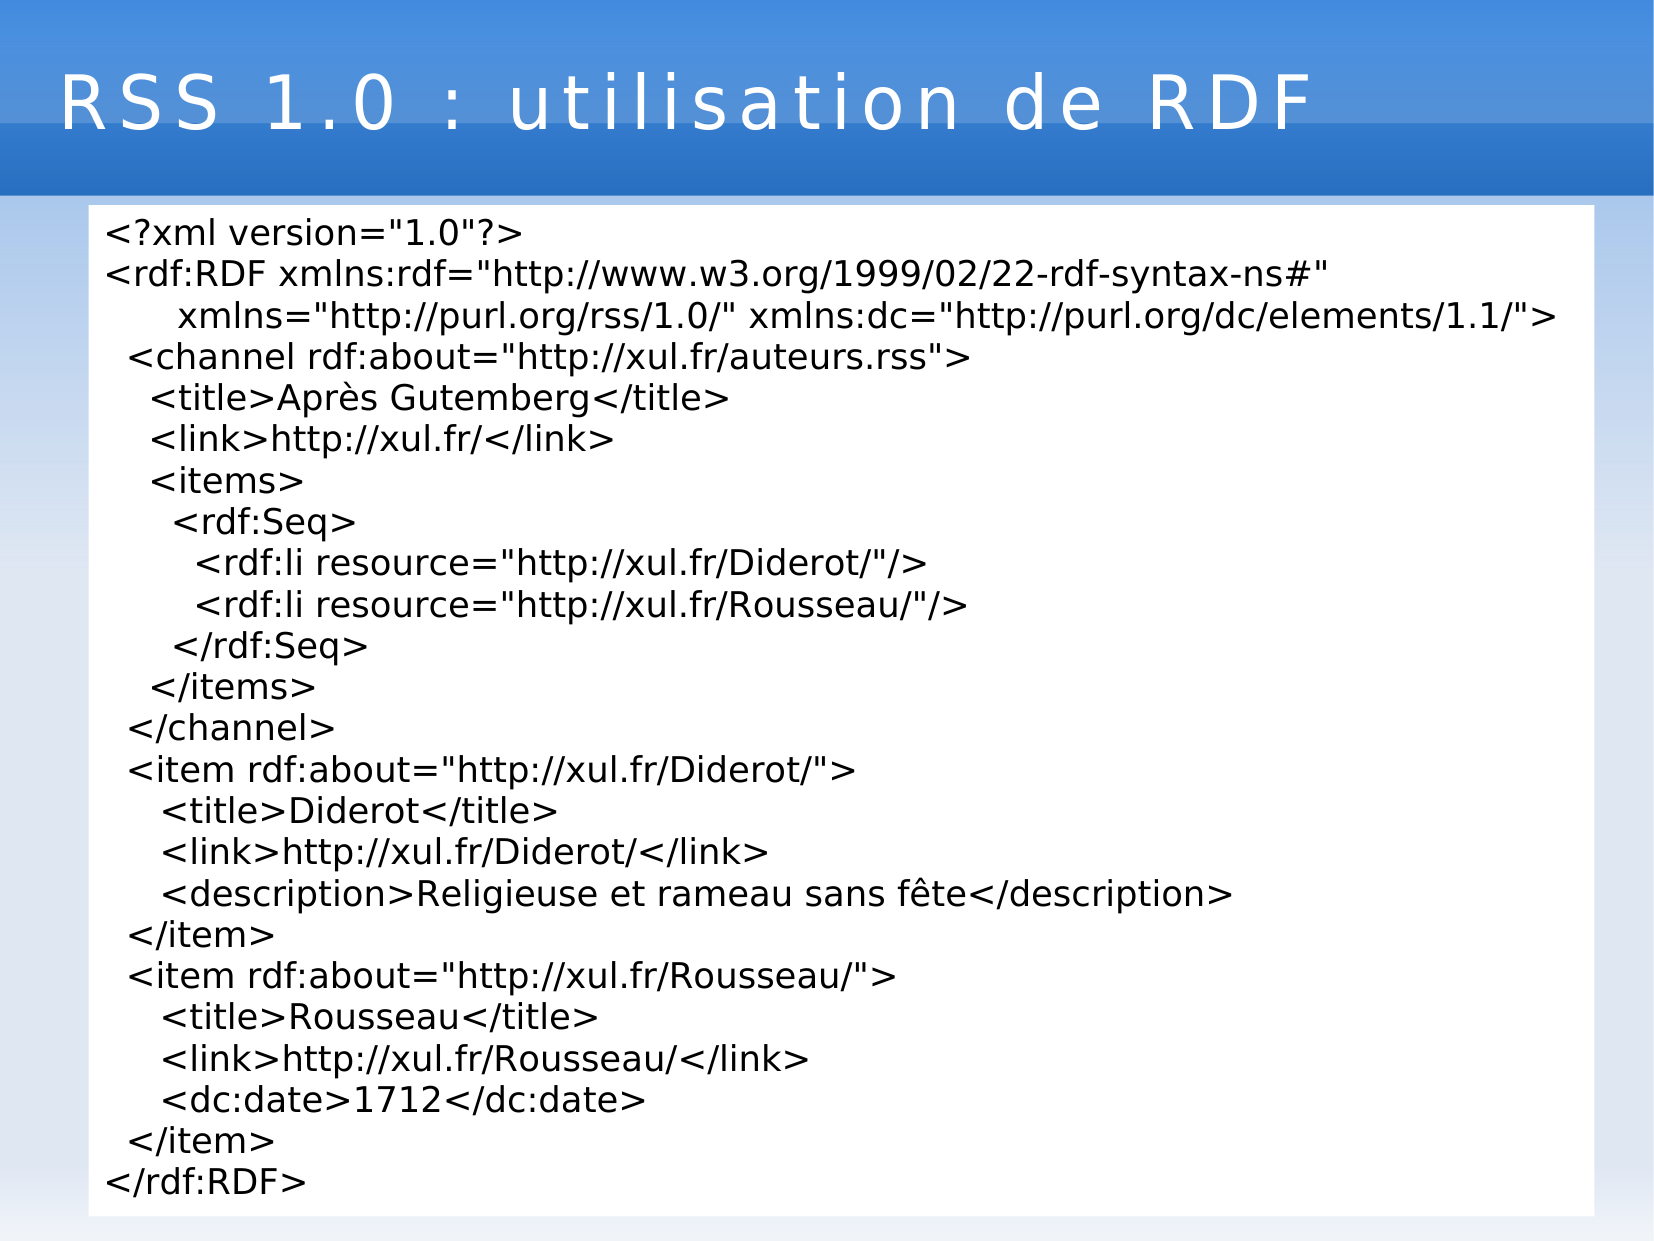

# RSS 1.0 : utilisation de RDF
<?xml version="1.0"?>
<rdf:RDF xmlns:rdf="http://www.w3.org/1999/02/22-rdf-syntax-ns#"
	xmlns="http://purl.org/rss/1.0/" xmlns:dc="http://purl.org/dc/elements/1.1/">
 <channel rdf:about="http://xul.fr/auteurs.rss">
 <title>Après Gutemberg</title>
 <link>http://xul.fr/</link>
 <items>
 <rdf:Seq>
 <rdf:li resource="http://xul.fr/Diderot/"/>
 <rdf:li resource="http://xul.fr/Rousseau/"/>
 </rdf:Seq>
 </items>
 </channel>
 <item rdf:about="http://xul.fr/Diderot/">
 <title>Diderot</title>
 <link>http://xul.fr/Diderot/</link>
 <description>Religieuse et rameau sans fête</description>
 </item>
 <item rdf:about="http://xul.fr/Rousseau/">
 <title>Rousseau</title>
 <link>http://xul.fr/Rousseau/</link>
 <dc:date>1712</dc:date>
 </item>
</rdf:RDF>